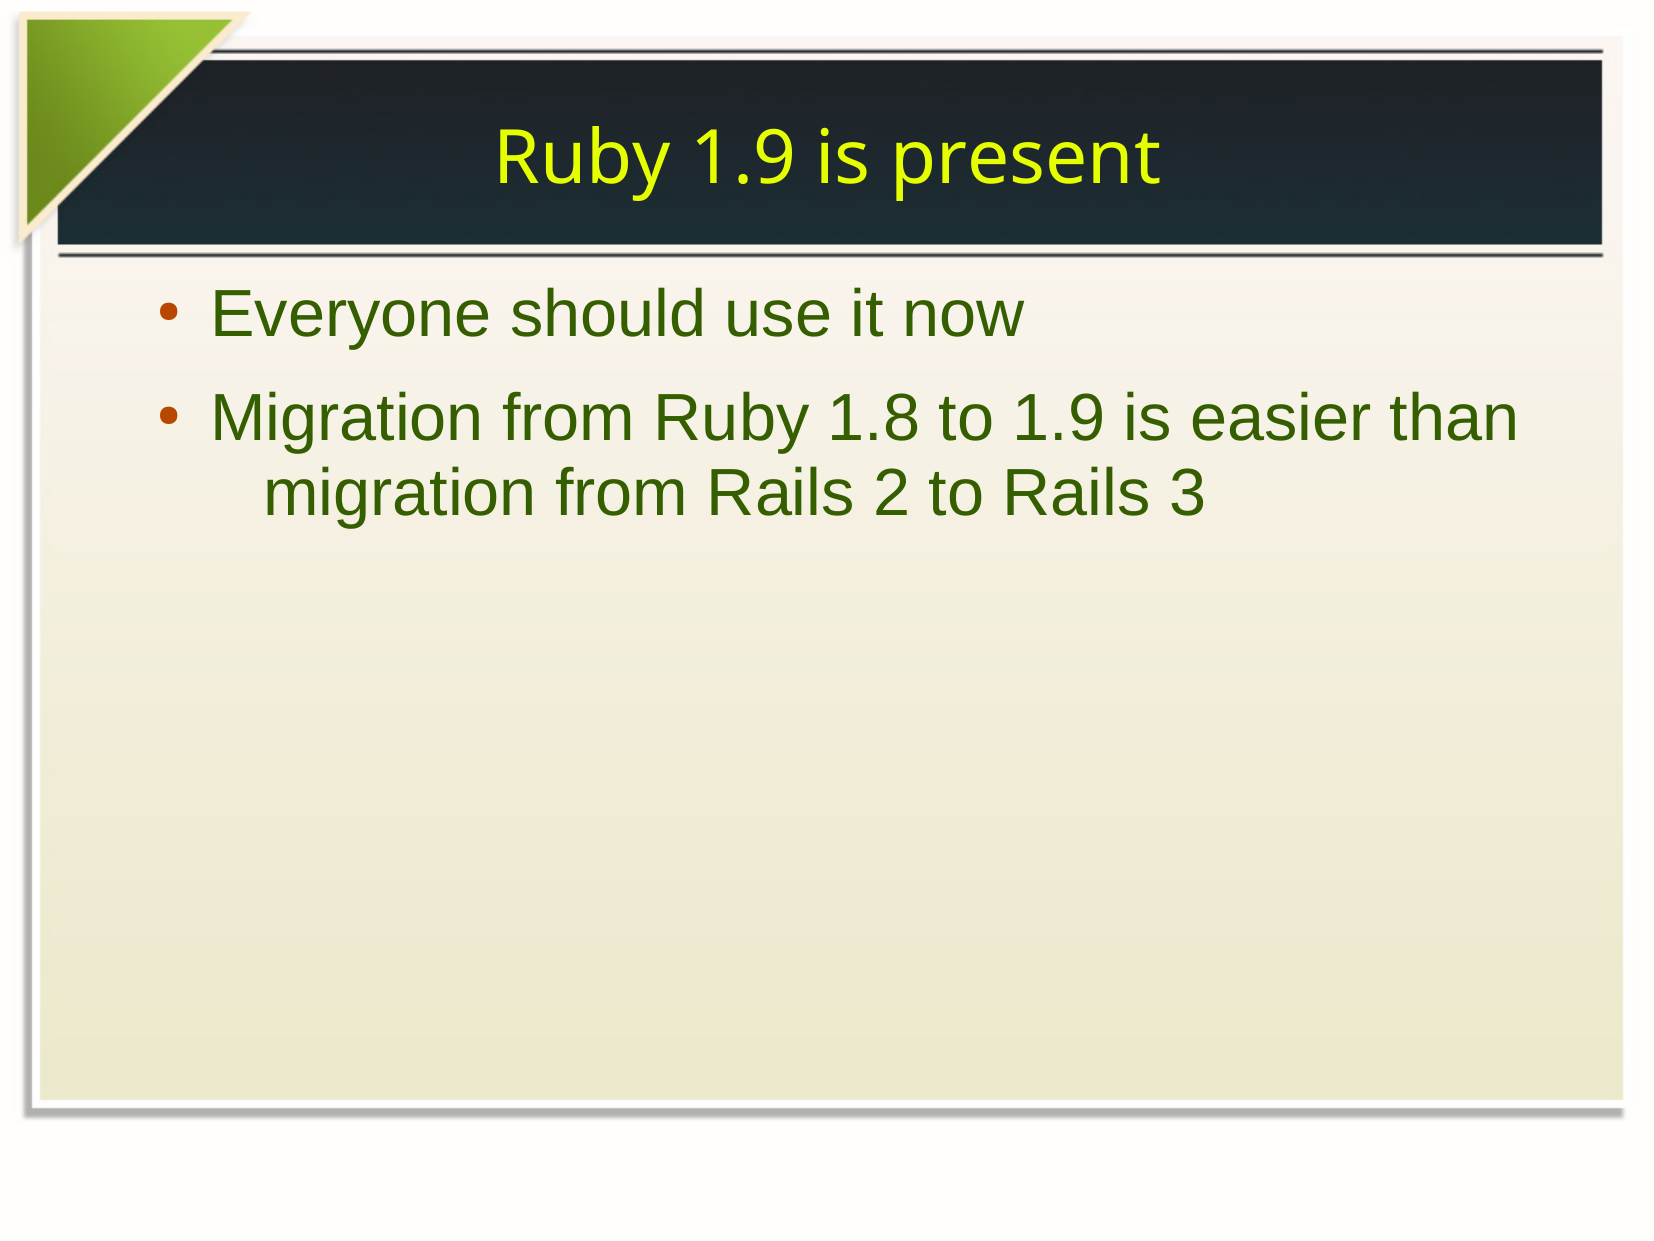

# Ruby 1.9 is present
Everyone should use it now
Migration from Ruby 1.8 to 1.9 is easier than migration from Rails 2 to Rails 3